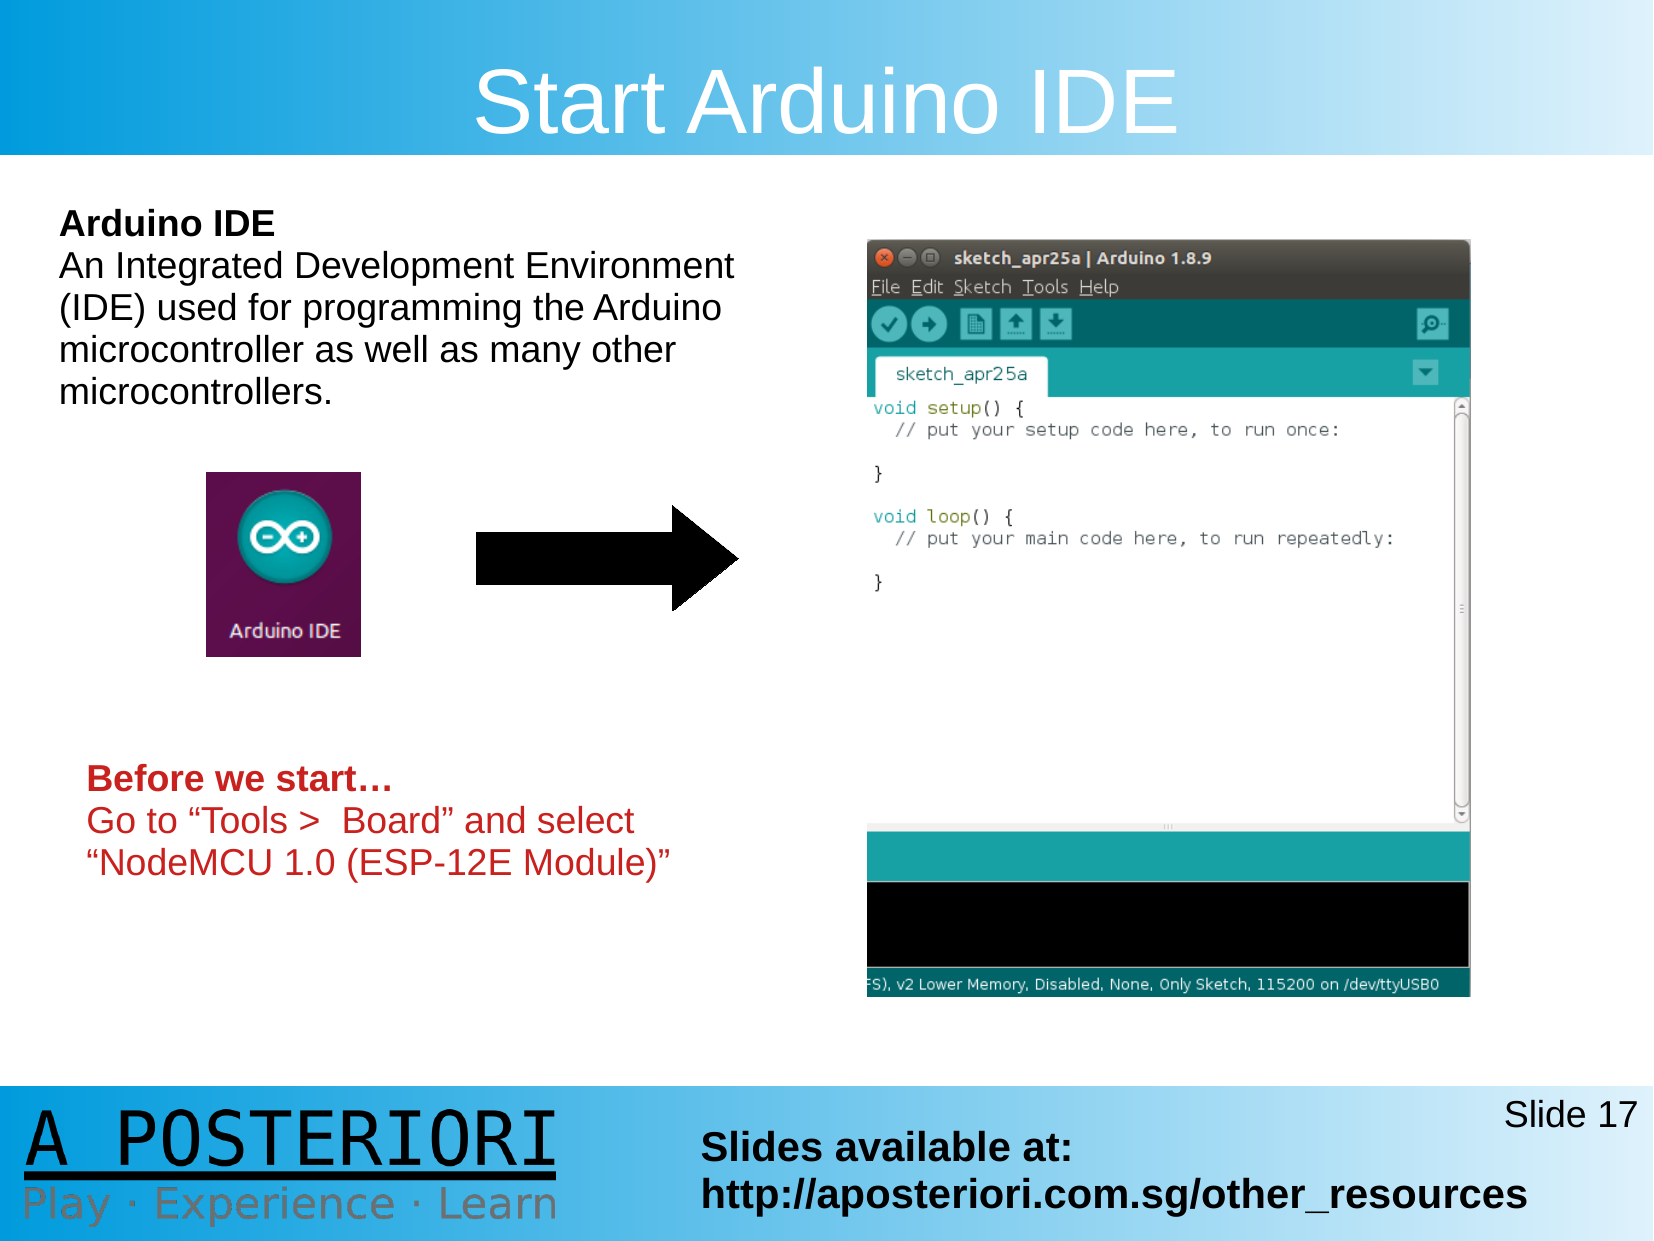

# Start Arduino IDE
Arduino IDE
An Integrated Development Environment (IDE) used for programming the Arduino microcontroller as well as many other microcontrollers.
Before we start…
Go to “Tools > Board” and select “NodeMCU 1.0 (ESP-12E Module)”